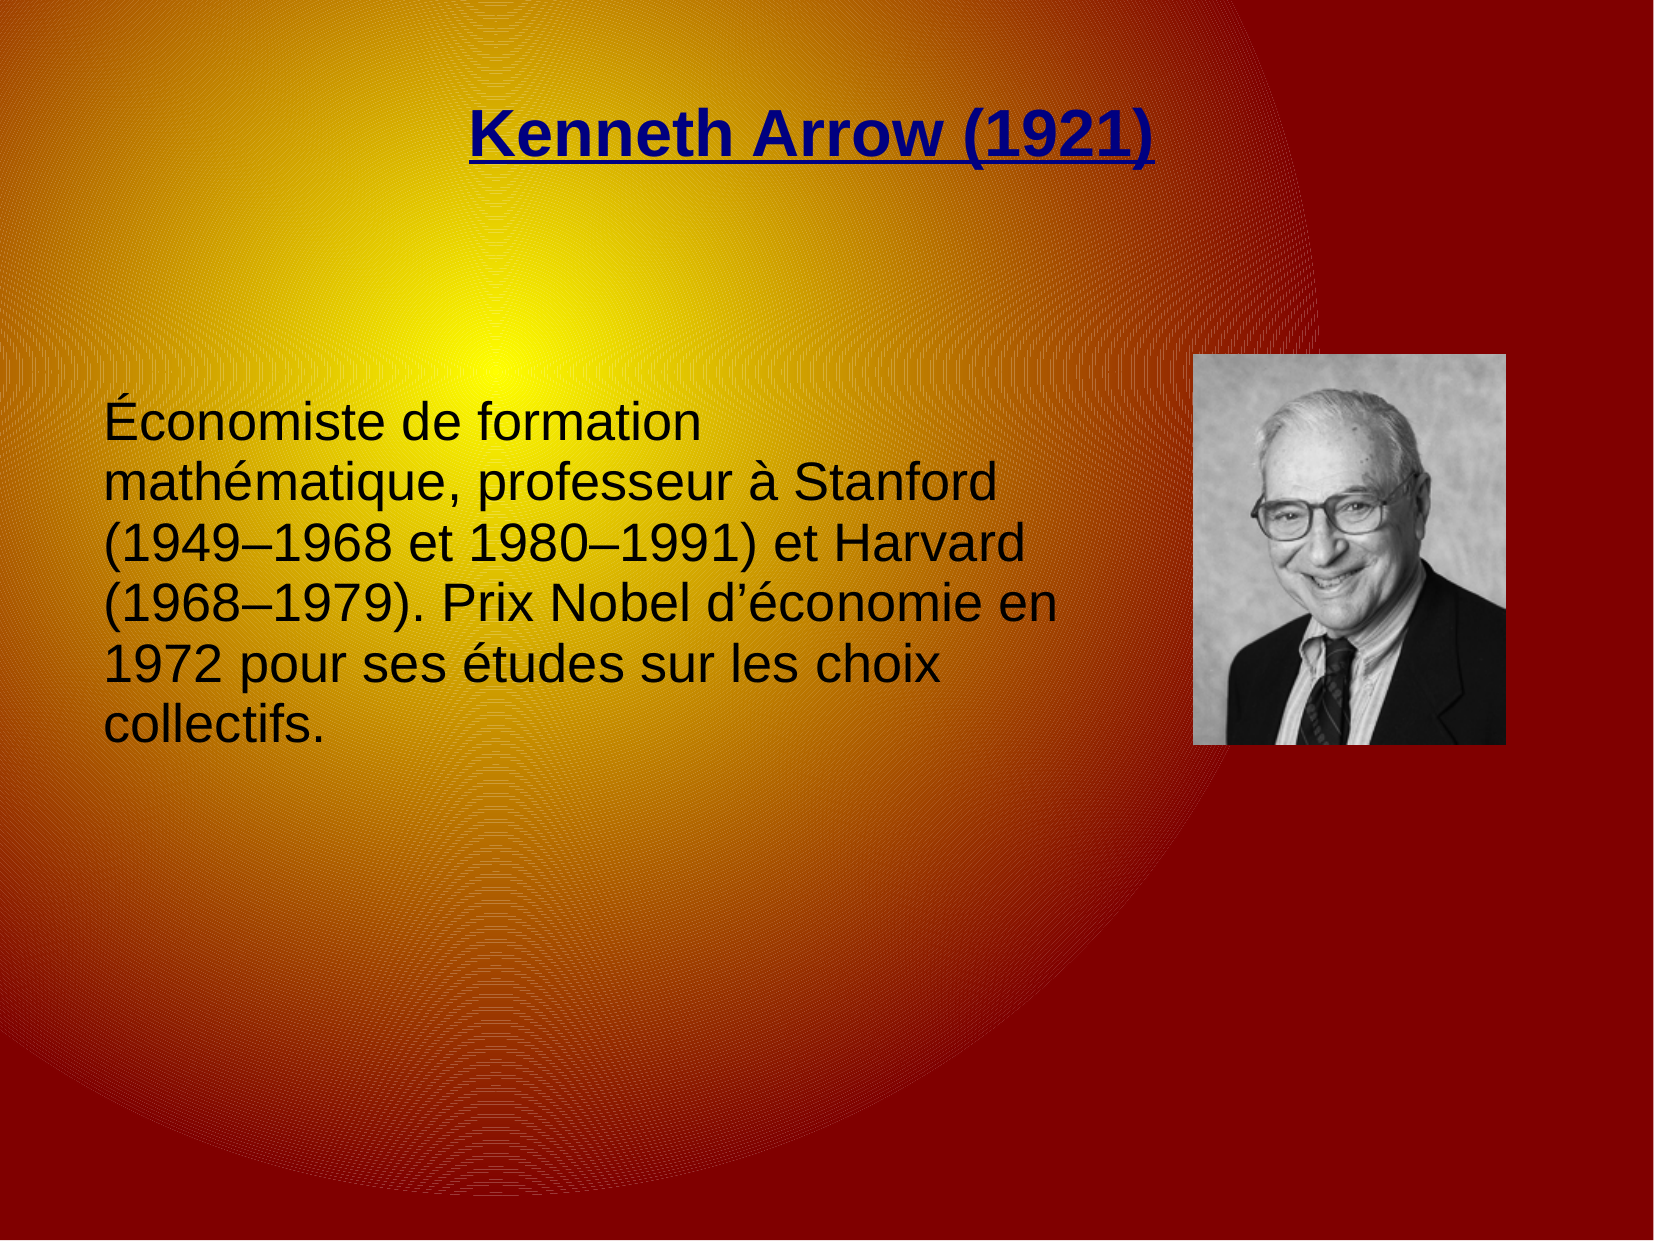

Kenneth Arrow (1921)
Économiste de formation mathématique, professeur à Stanford (1949–1968 et 1980–1991) et Harvard (1968–1979). Prix Nobel d’économie en 1972 pour ses études sur les choix collectifs.